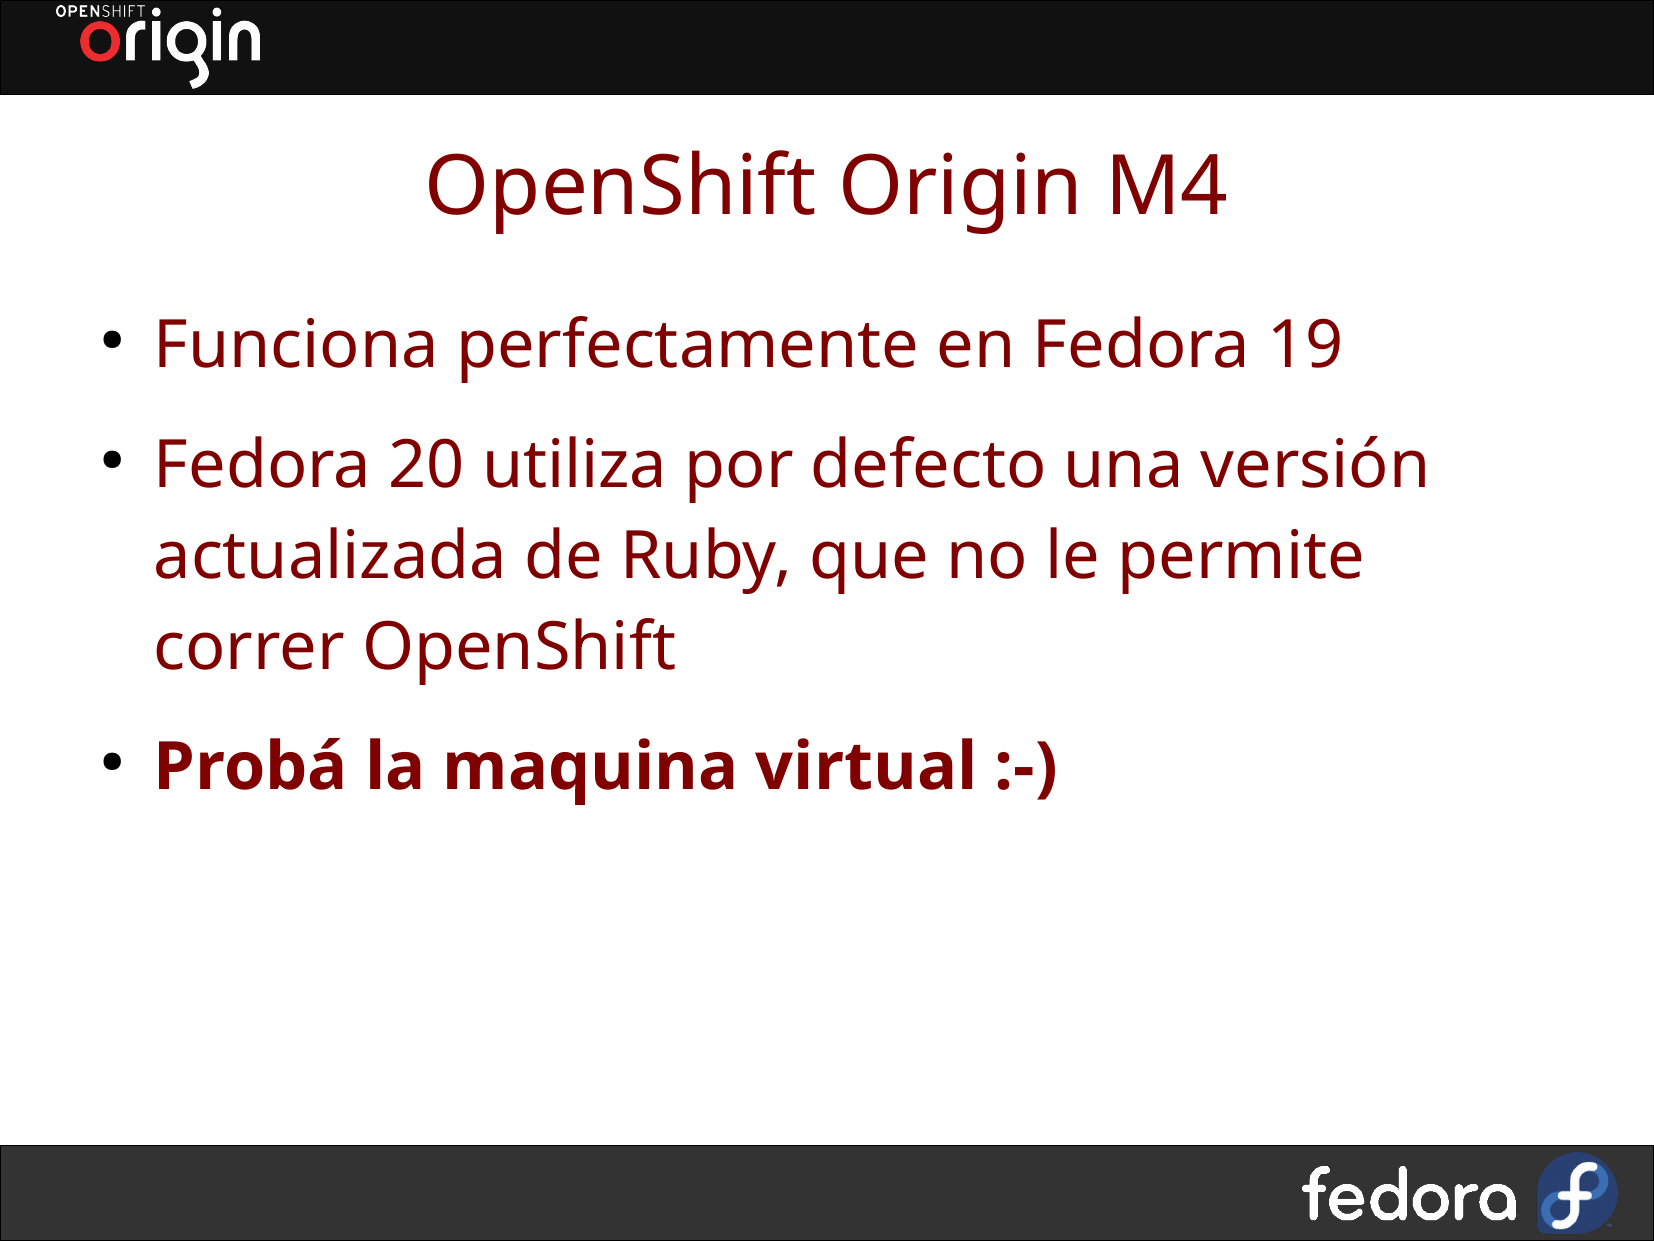

# OpenShift Origin M4
Funciona perfectamente en Fedora 19
Fedora 20 utiliza por defecto una versión actualizada de Ruby, que no le permite correr OpenShift
Probá la maquina virtual :-)